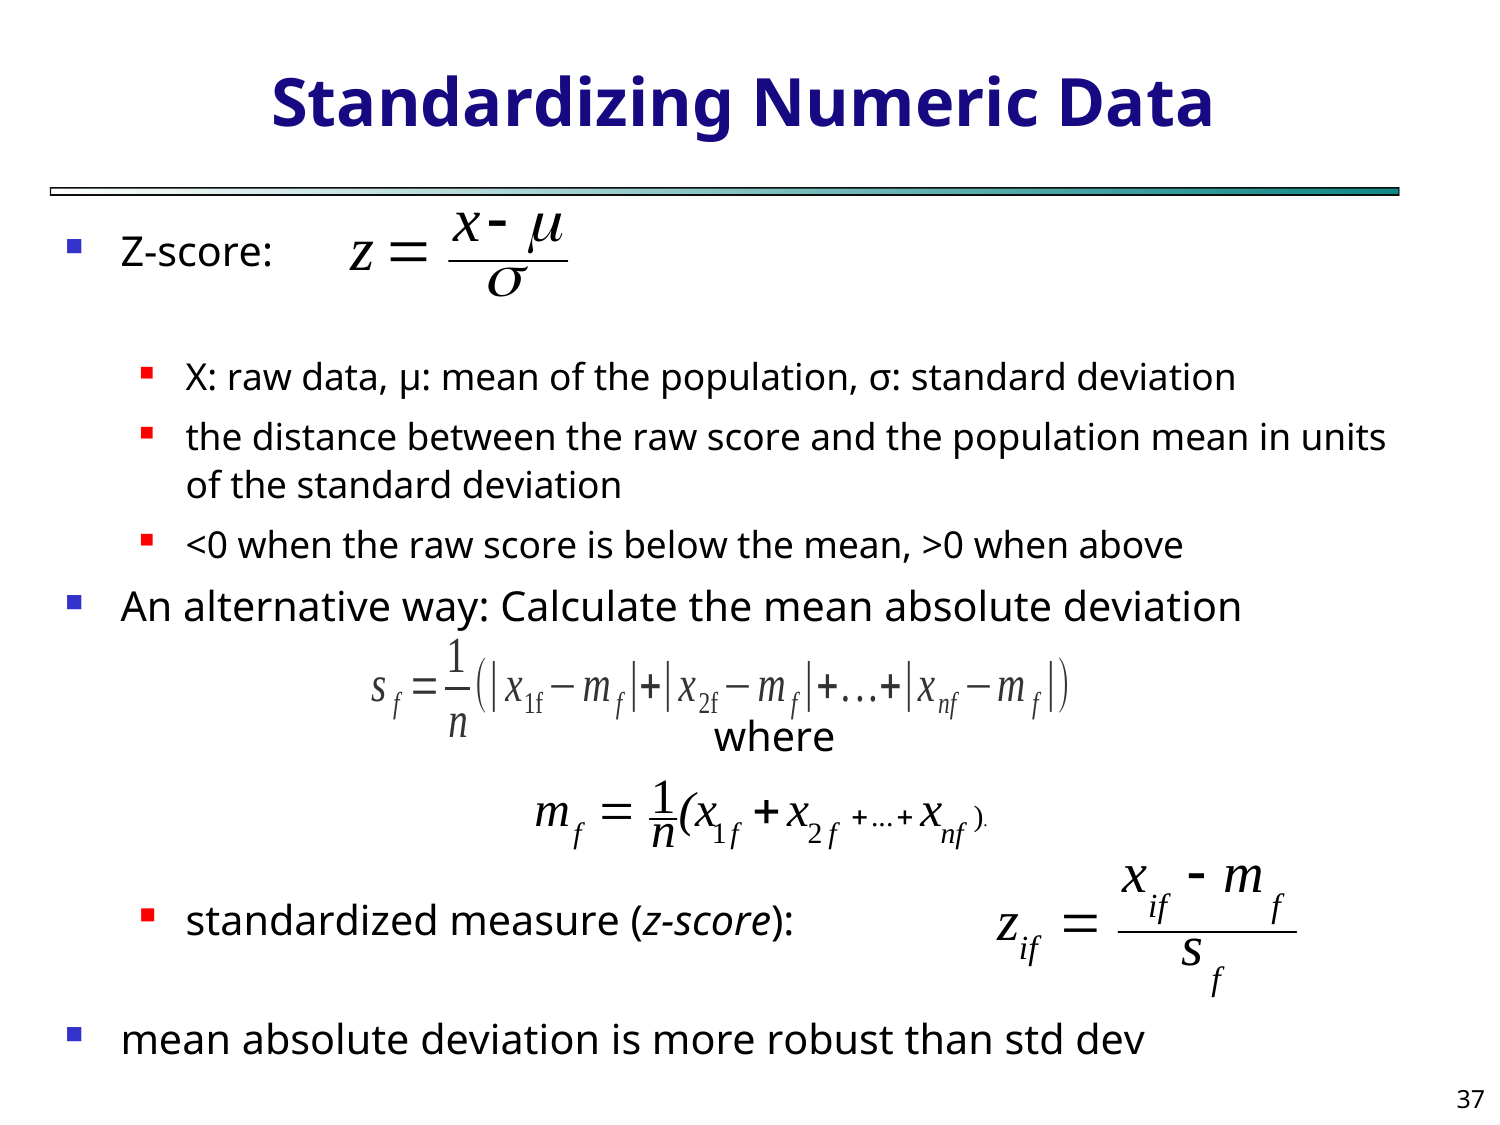

# Standardizing Numeric Data
Z-score:
X: raw data, μ: mean of the population, σ: standard deviation
the distance between the raw score and the population mean in units of the standard deviation
<0 when the raw score is below the mean, >0 when above
An alternative way: Calculate the mean absolute deviation
where
standardized measure (z-score):
mean absolute deviation is more robust than std dev